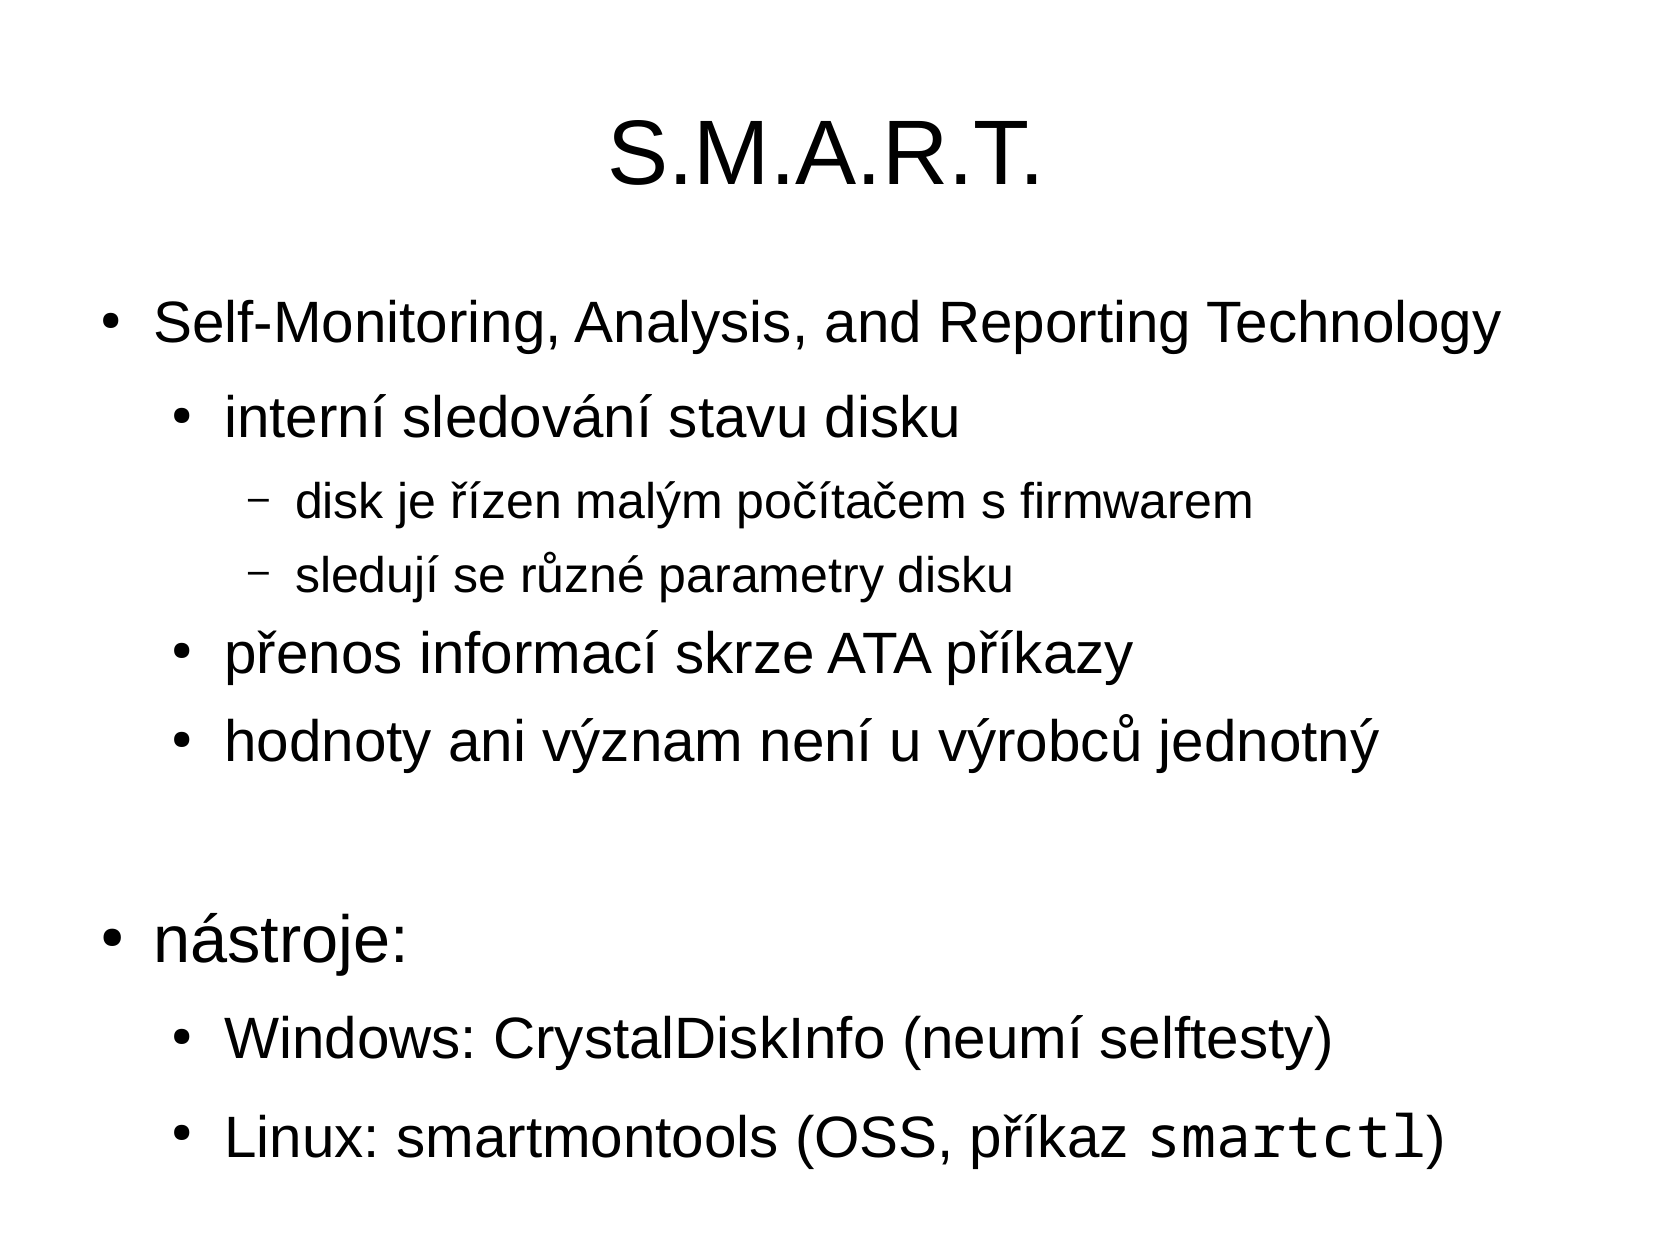

# S.M.A.R.T.
Self-Monitoring, Analysis, and Reporting Technology
interní sledování stavu disku
disk je řízen malým počítačem s firmwarem
sledují se různé parametry disku
přenos informací skrze ATA příkazy
hodnoty ani význam není u výrobců jednotný
nástroje:
Windows: CrystalDiskInfo (neumí selftesty)
Linux: smartmontools (OSS, příkaz smartctl)